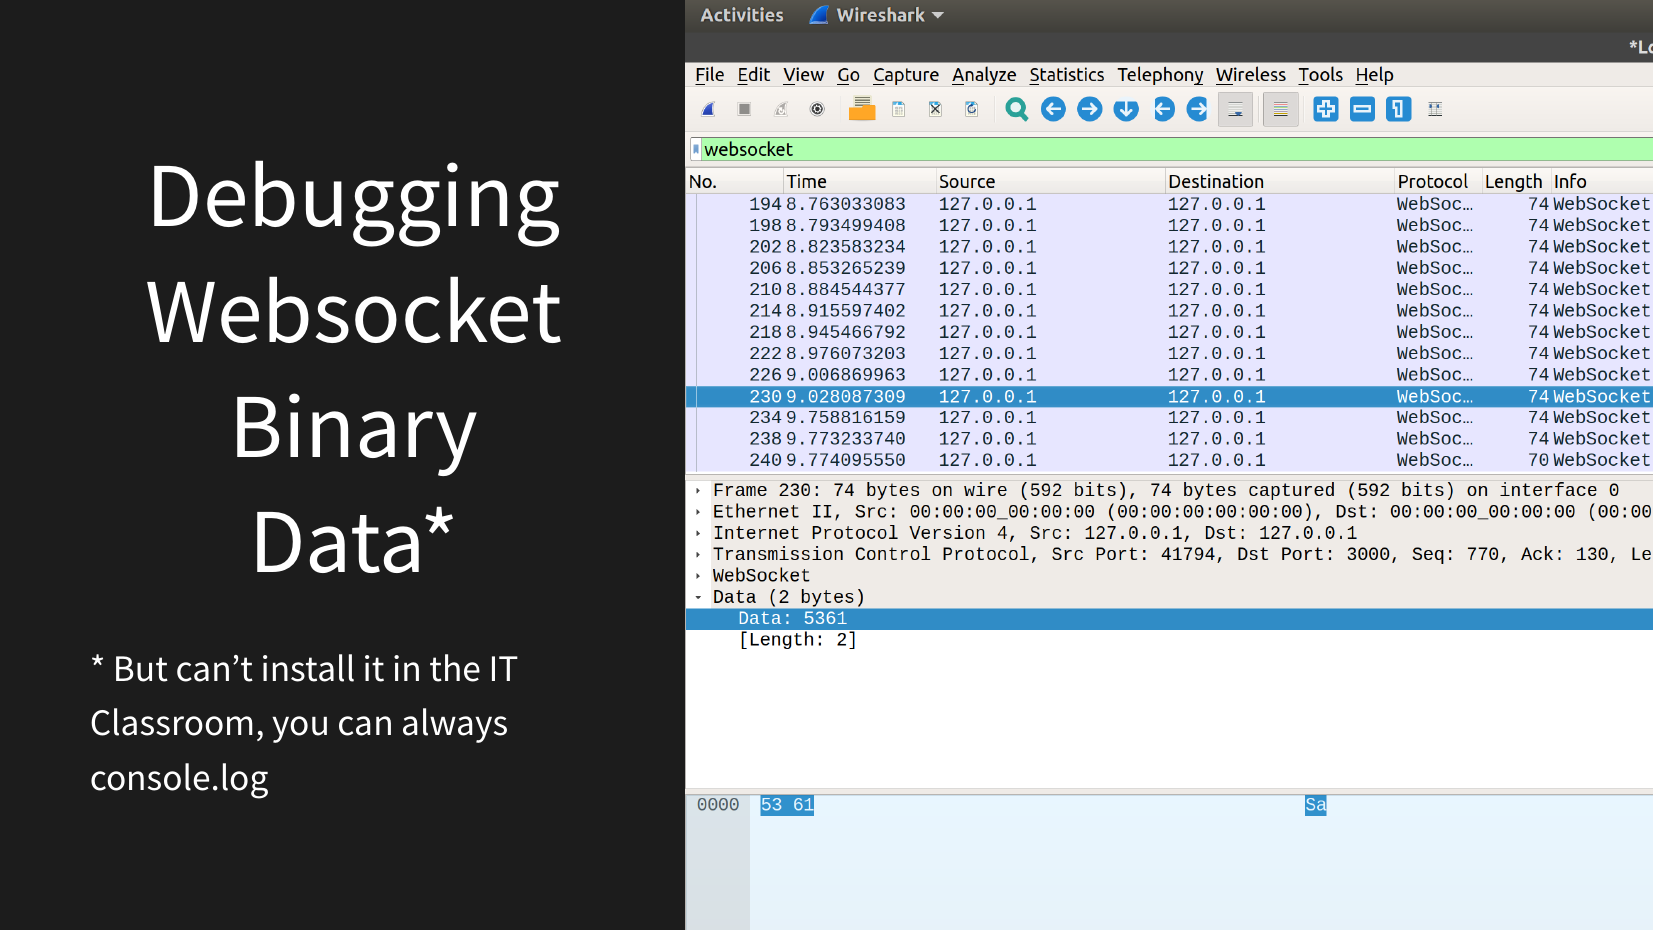

# Debugging Websocket Binary Data*
* But can’t install it in the IT
Classroom, you can always
console.log